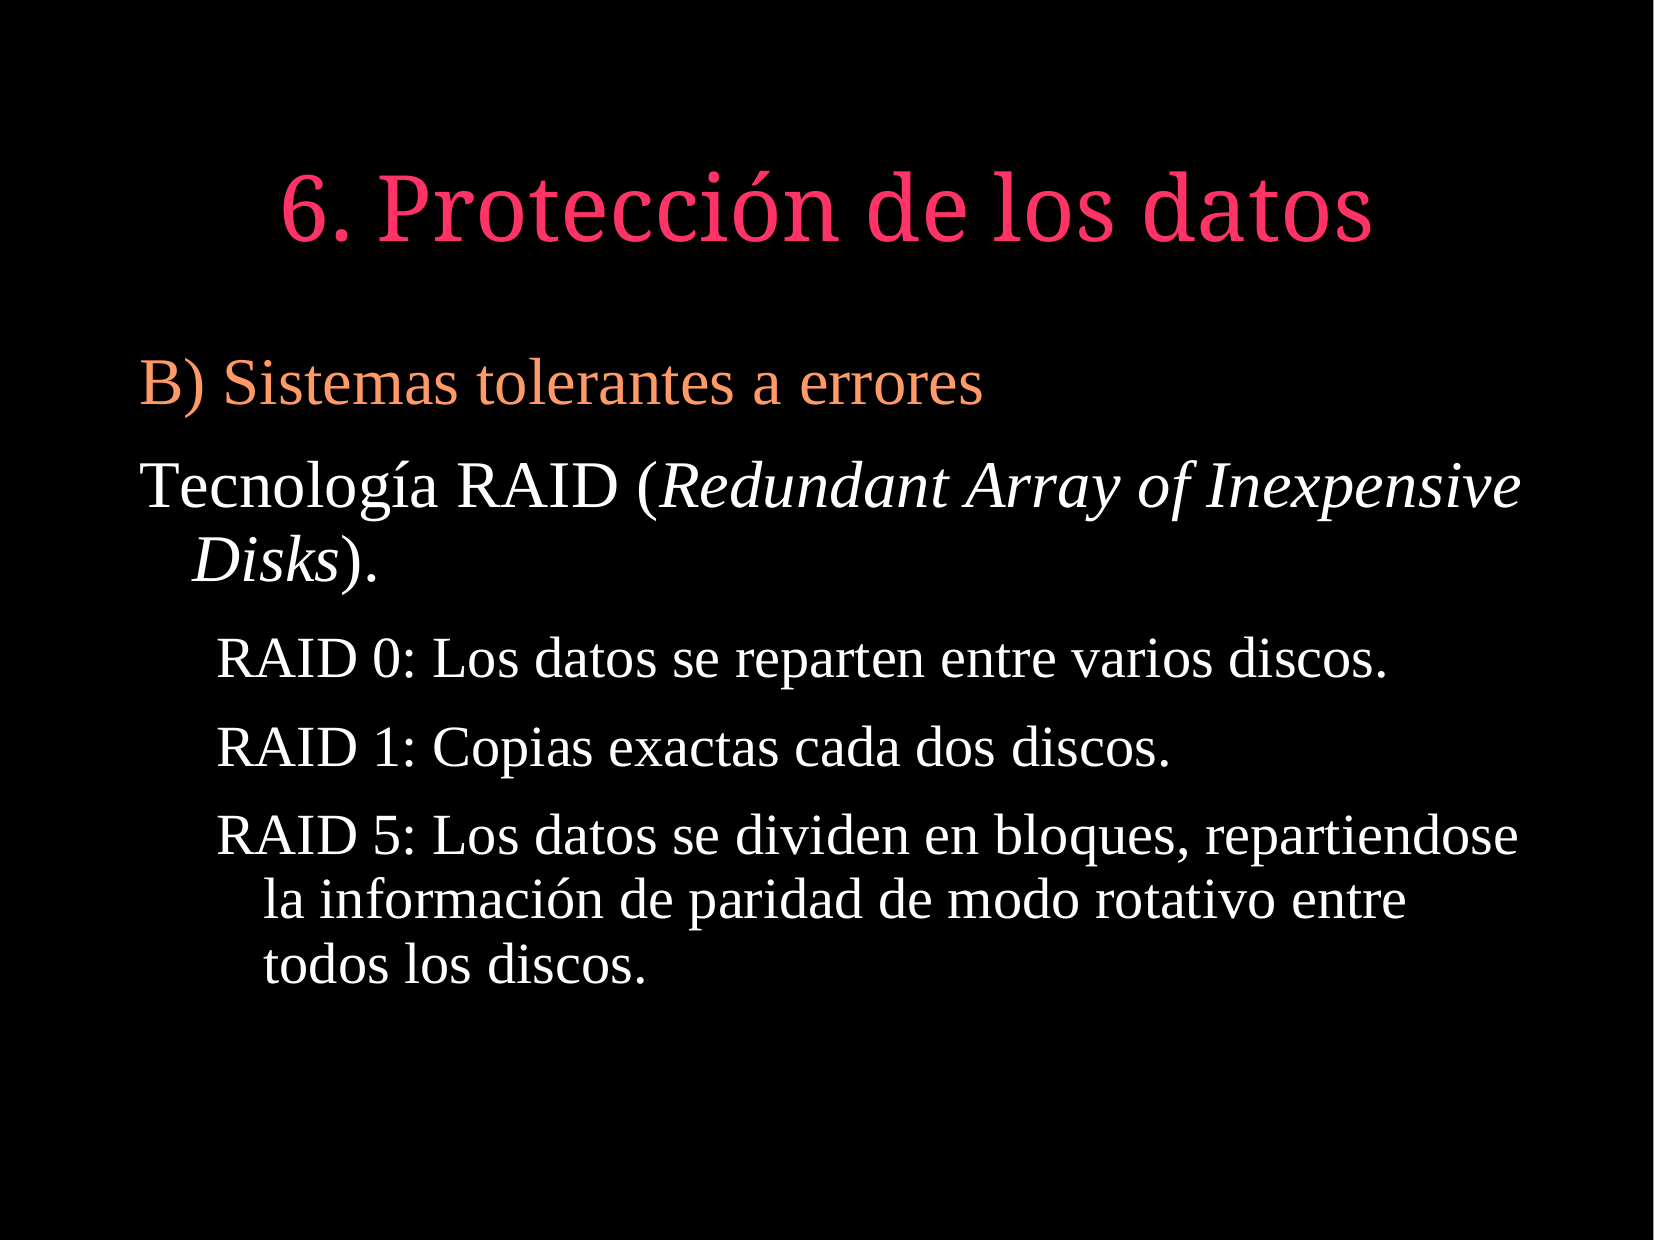

# 6. Protección de los datos
B) Sistemas tolerantes a errores
Tecnología RAID (Redundant Array of Inexpensive Disks).
RAID 0: Los datos se reparten entre varios discos.
RAID 1: Copias exactas cada dos discos.
RAID 5: Los datos se dividen en bloques, repartiendose la información de paridad de modo rotativo entre todos los discos.